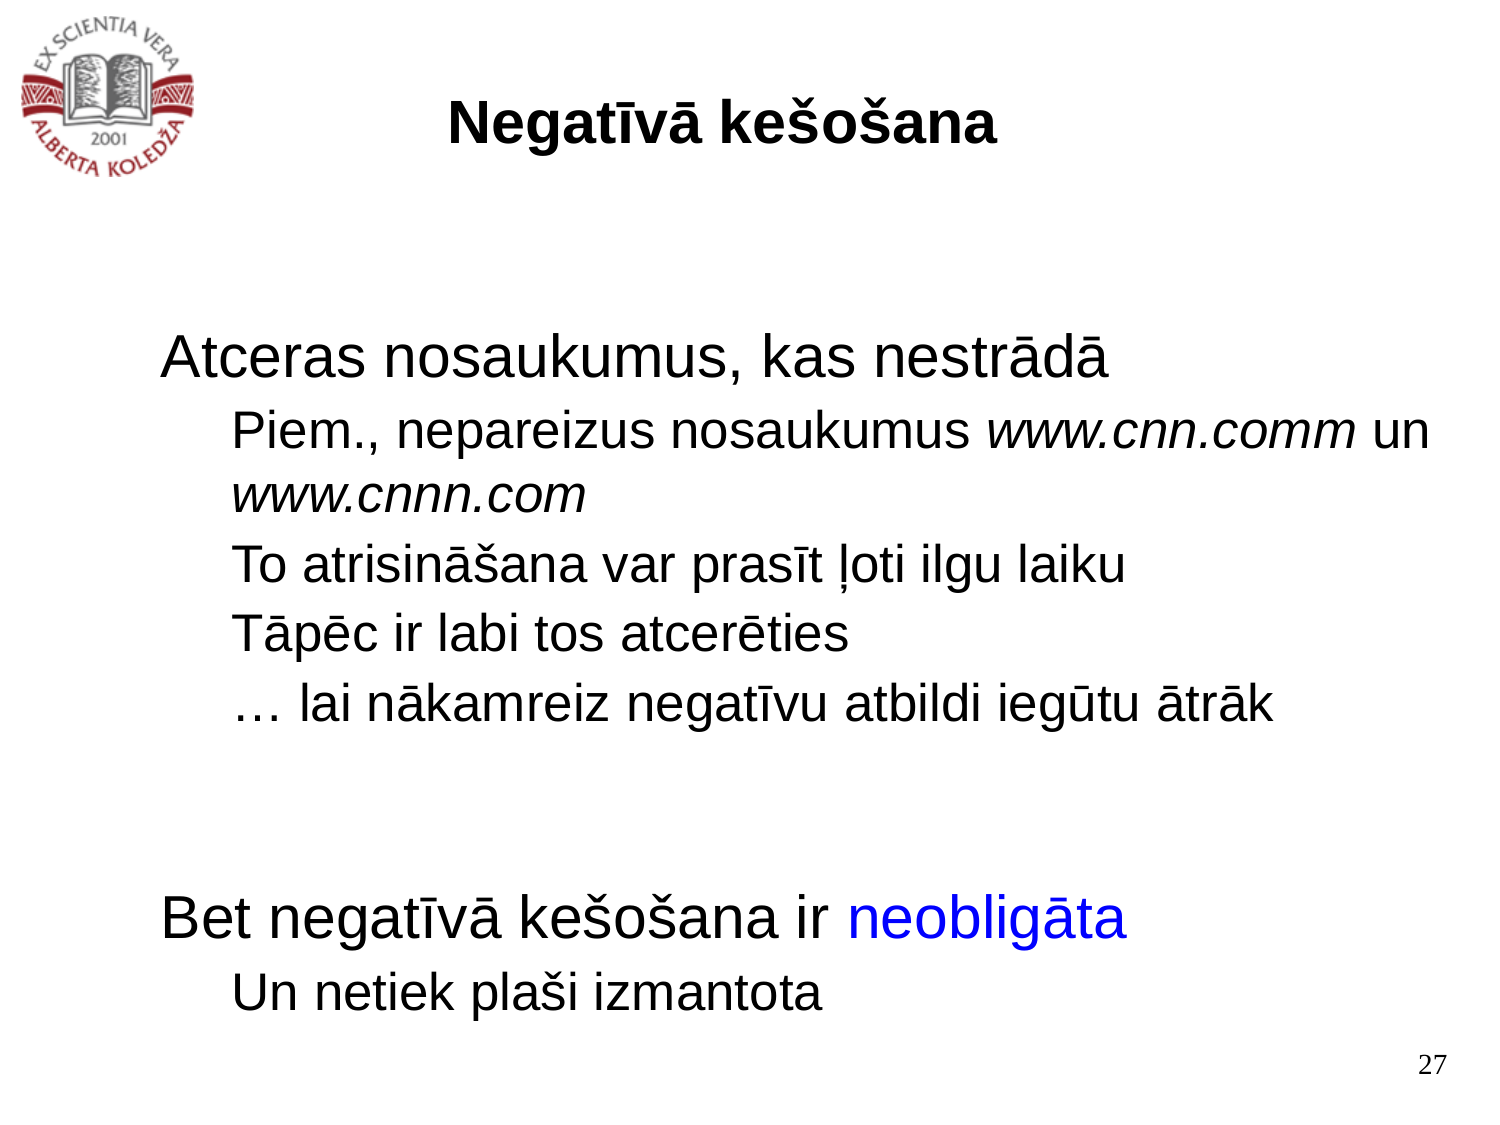

# Negatīvā kešošana
Atceras nosaukumus, kas nestrādā
Piem., nepareizus nosaukumus www.cnn.comm un www.cnnn.com
To atrisināšana var prasīt ļoti ilgu laiku
Tāpēc ir labi tos atcerēties
… lai nākamreiz negatīvu atbildi iegūtu ātrāk
Bet negatīvā kešošana ir neobligāta
Un netiek plaši izmantota